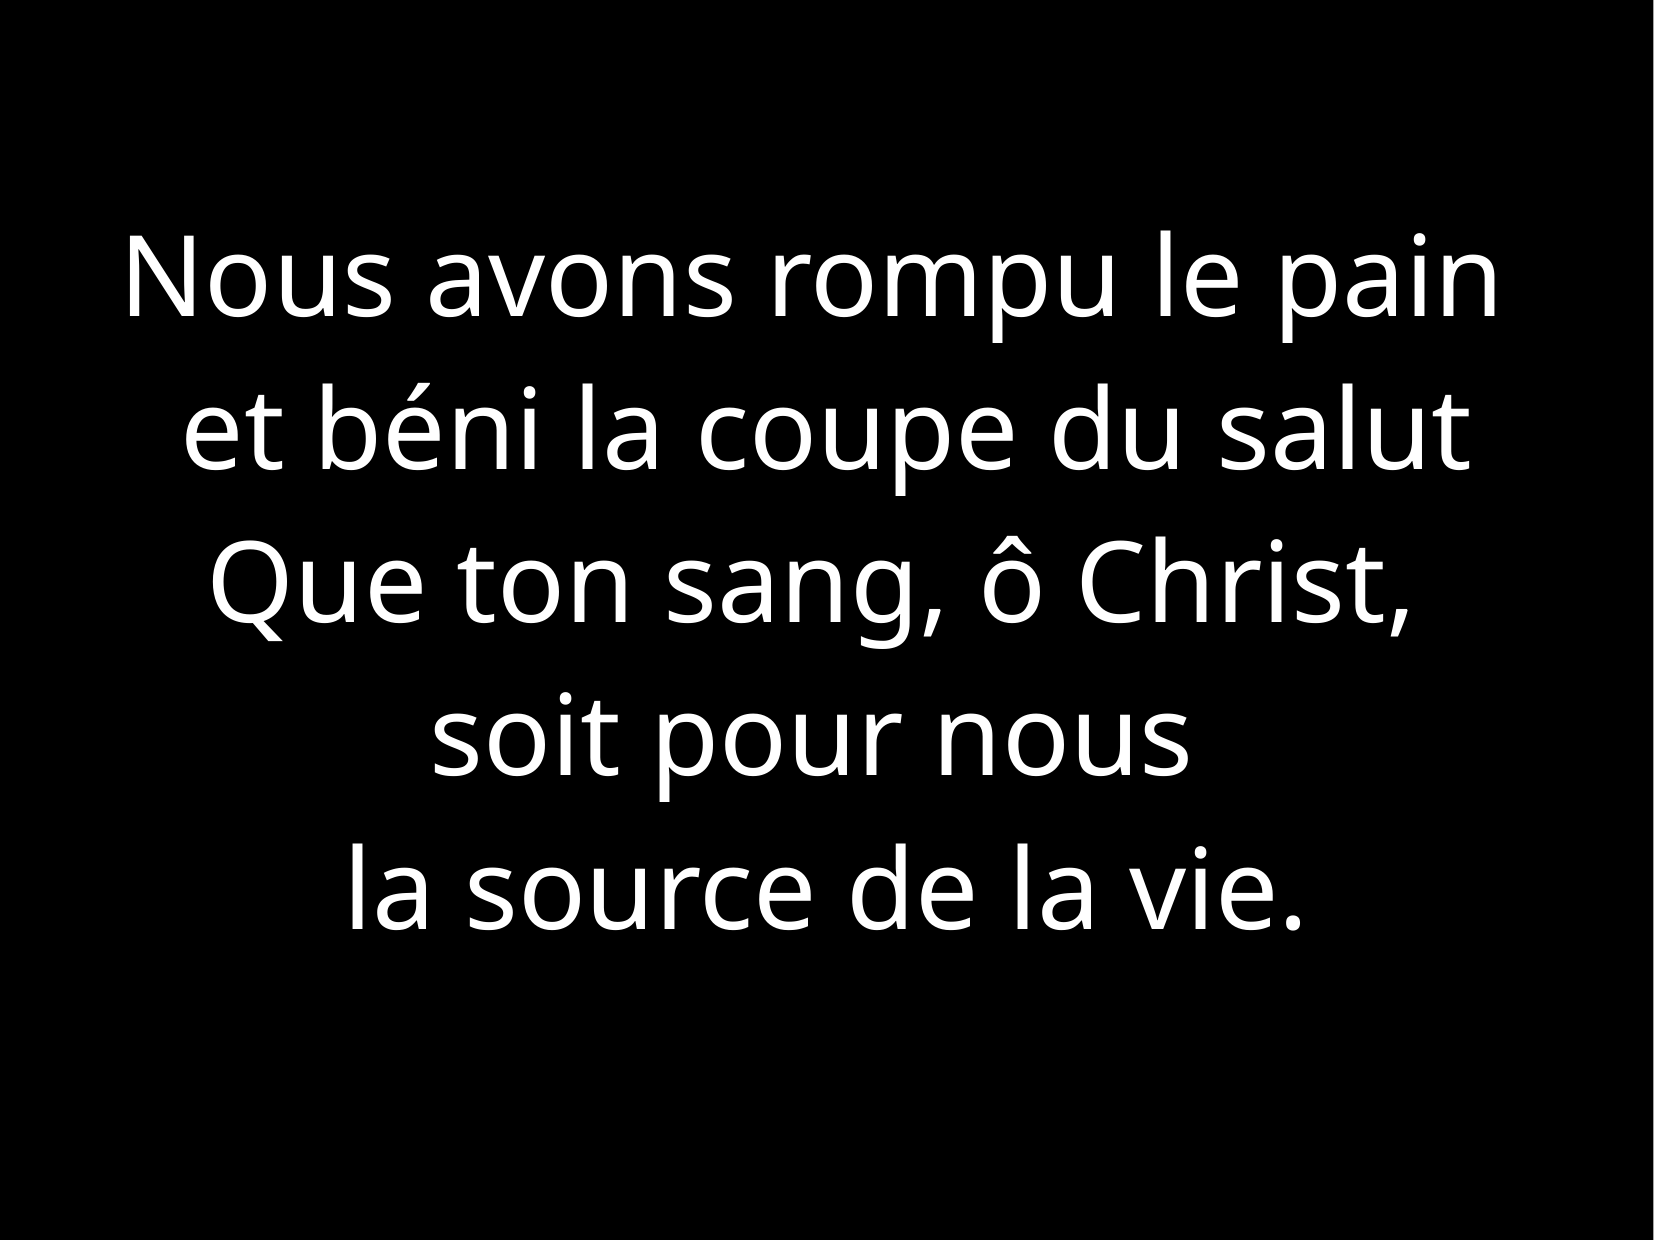

# Nous avons rompu le pain
et béni la coupe du salut
Que ton sang, ô Christ,
soit pour nous
la source de la vie.